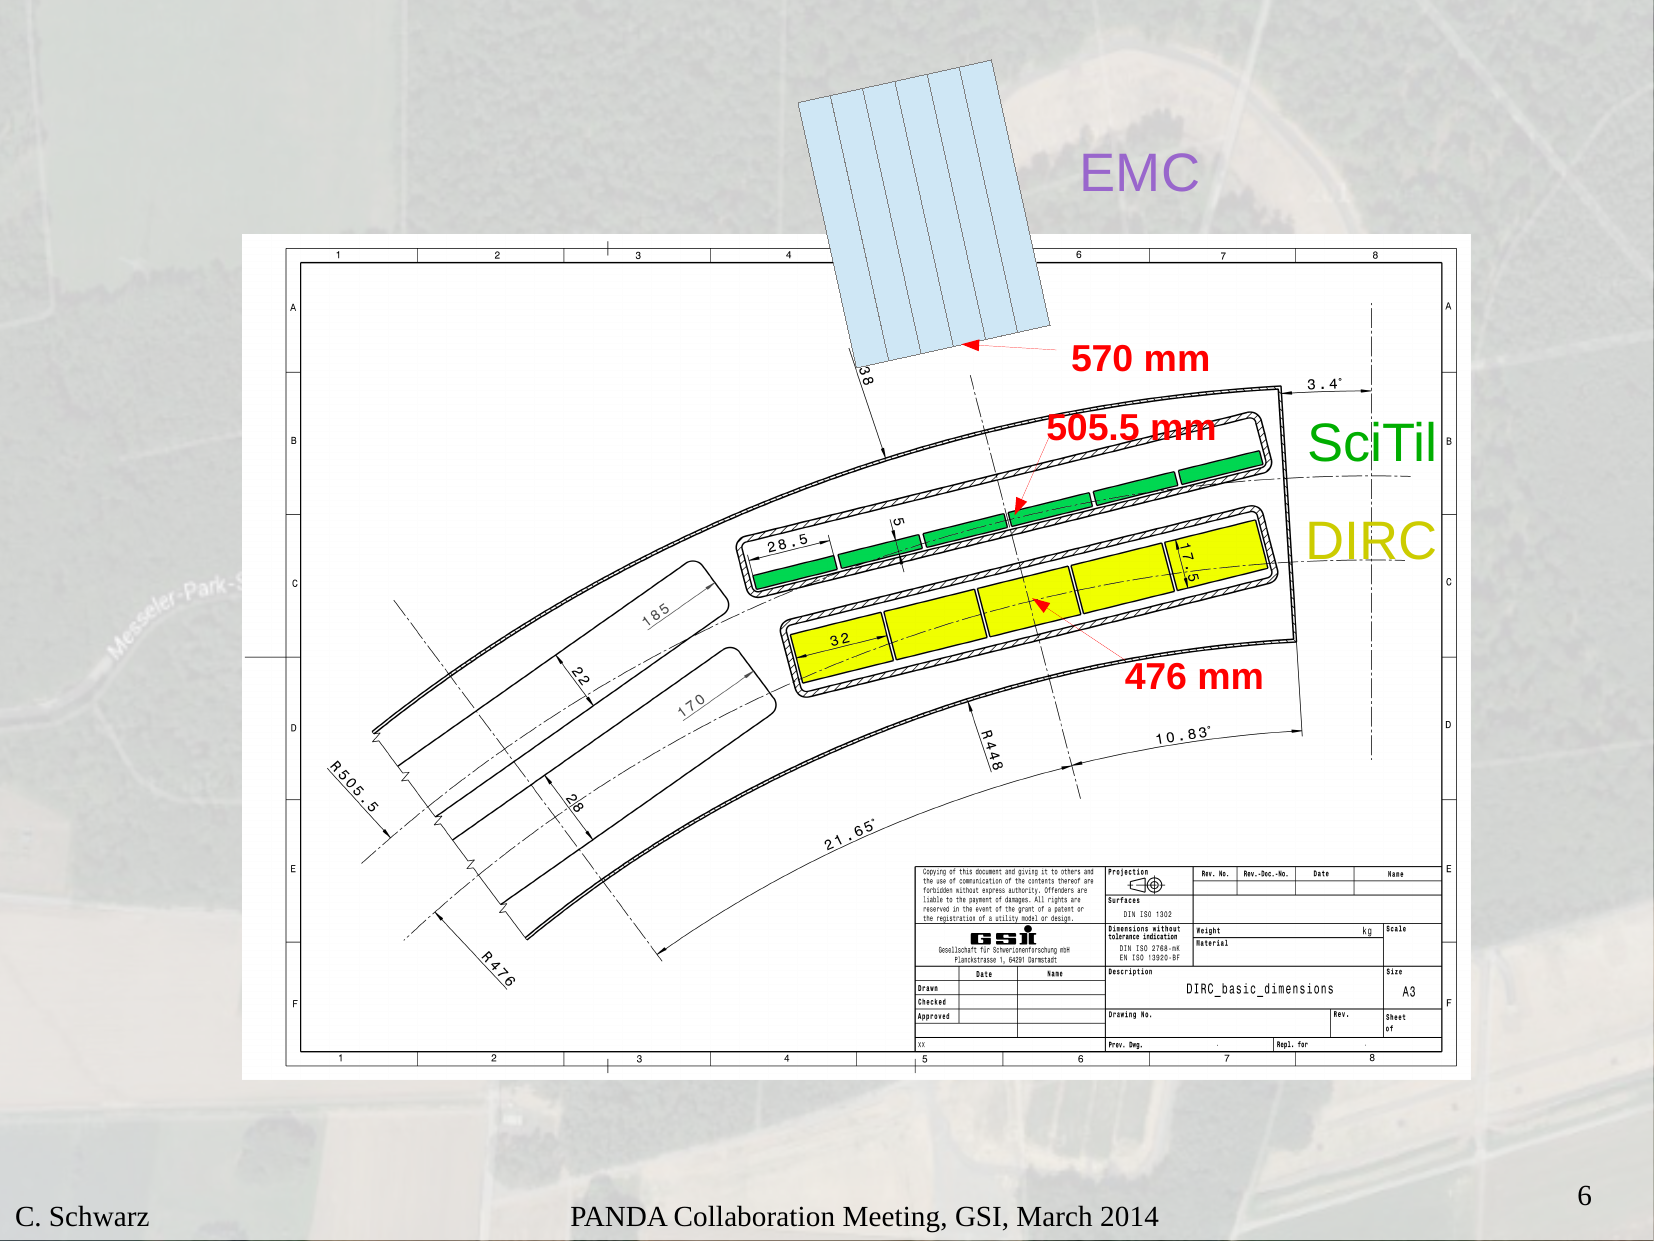

EMC
570 mm
505.5 mm
SciTil
DIRC
476 mm
6